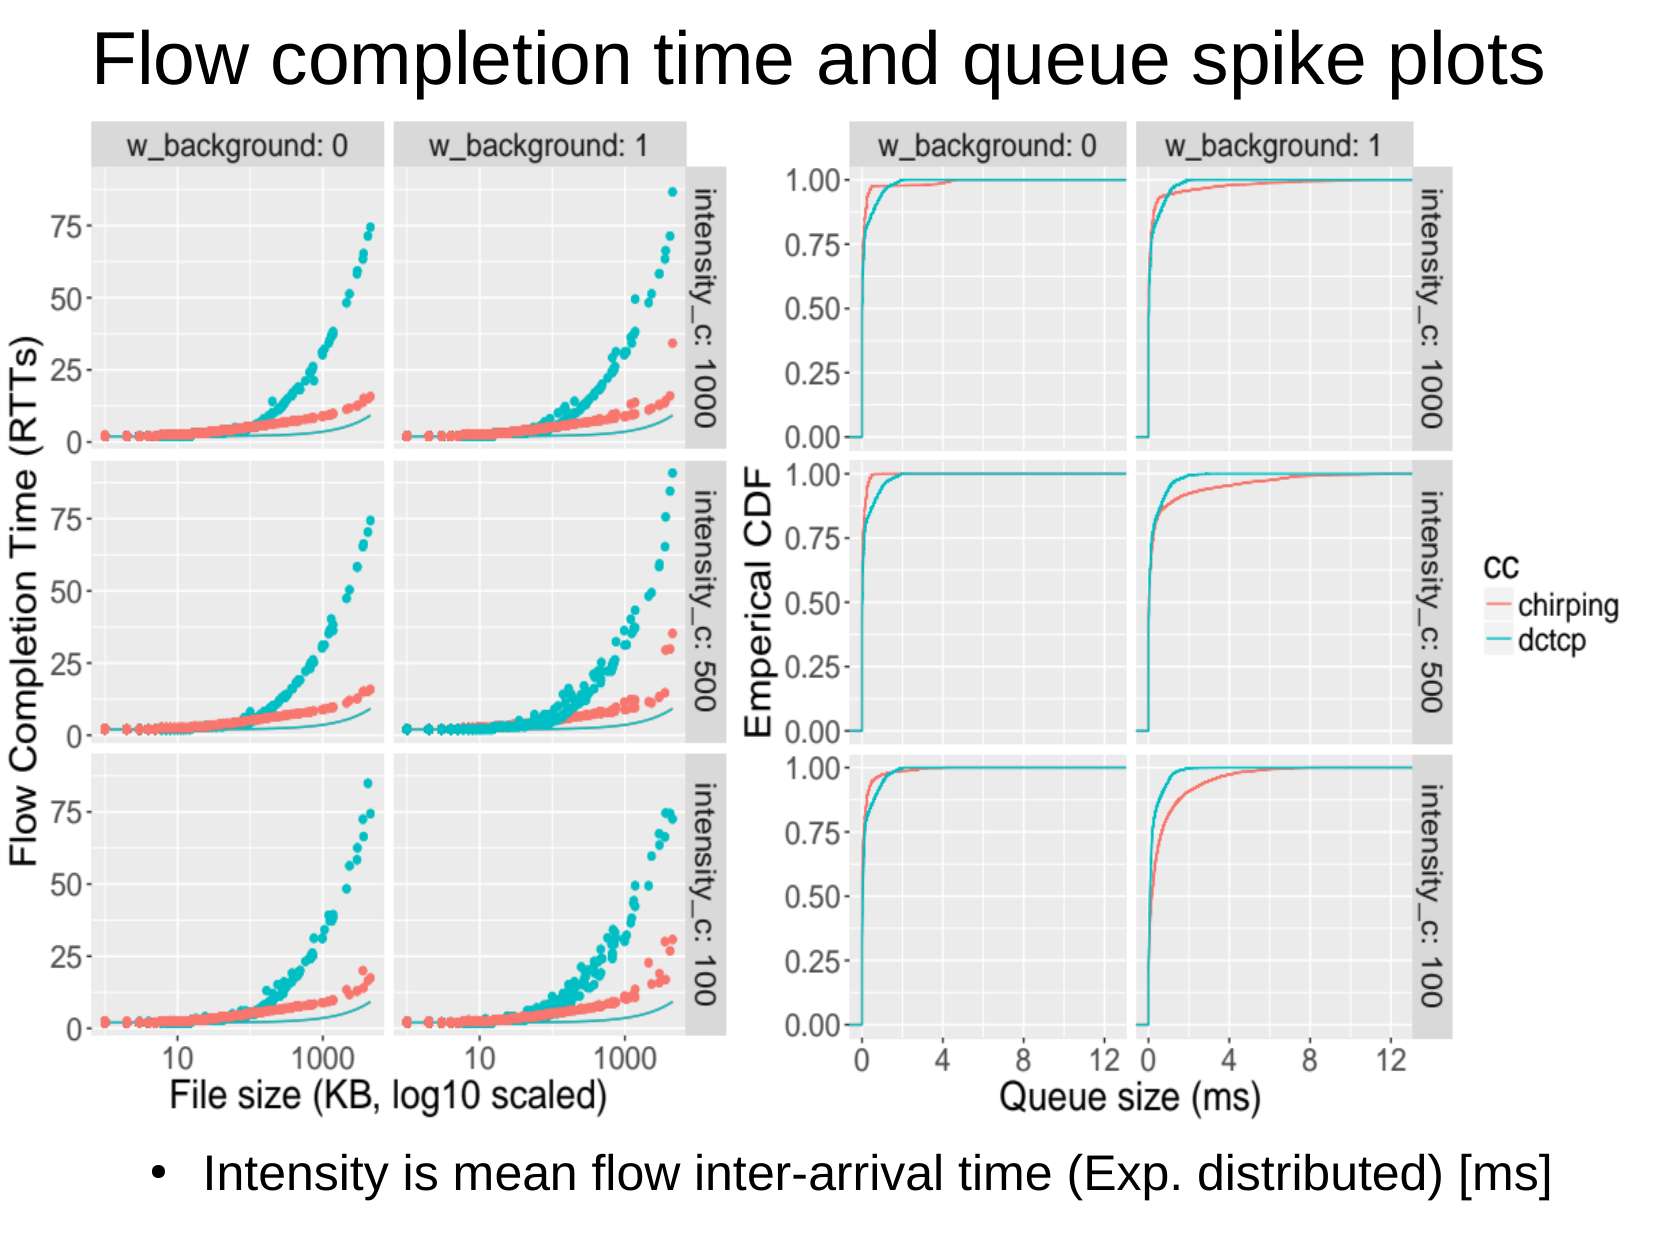

# Flow completion time and queue spike plots
Intensity is mean flow inter-arrival time (Exp. distributed) [ms]